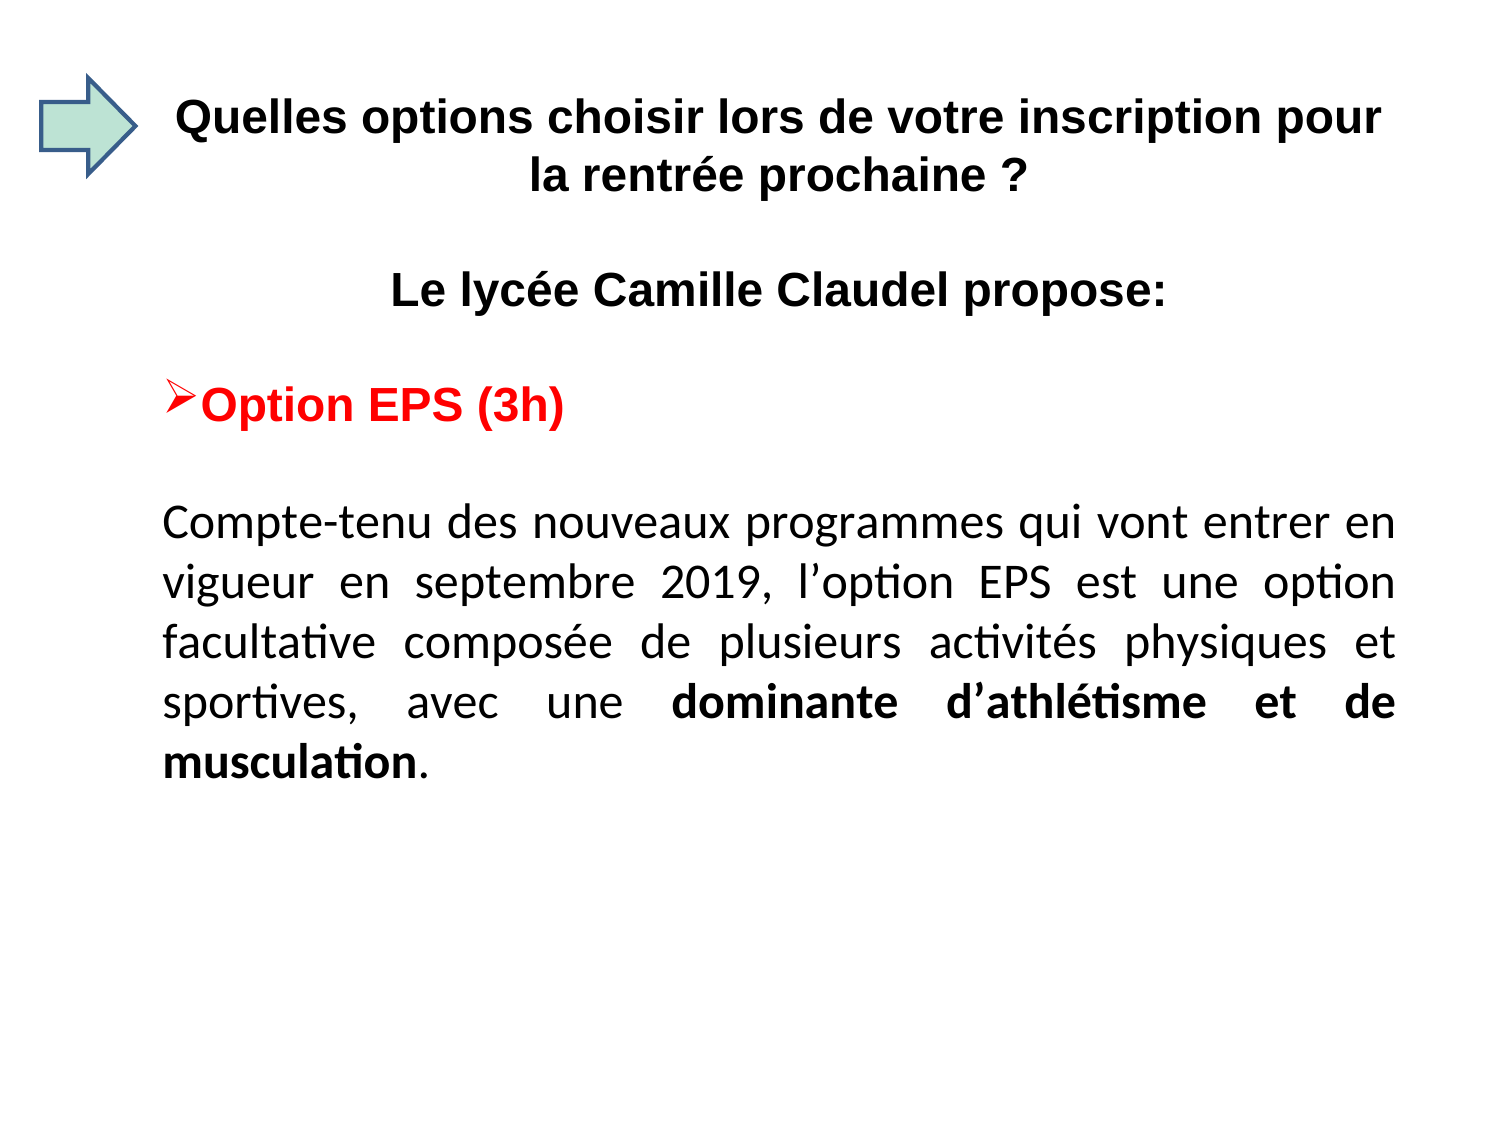

Quelles options choisir lors de votre inscription pour la rentrée prochaine ?
Le lycée Camille Claudel propose:
Option EPS (3h)
Compte-tenu des nouveaux programmes qui vont entrer en vigueur en septembre 2019, l’option EPS est une option facultative composée de plusieurs activités physiques et sportives, avec une dominante d’athlétisme et de musculation.